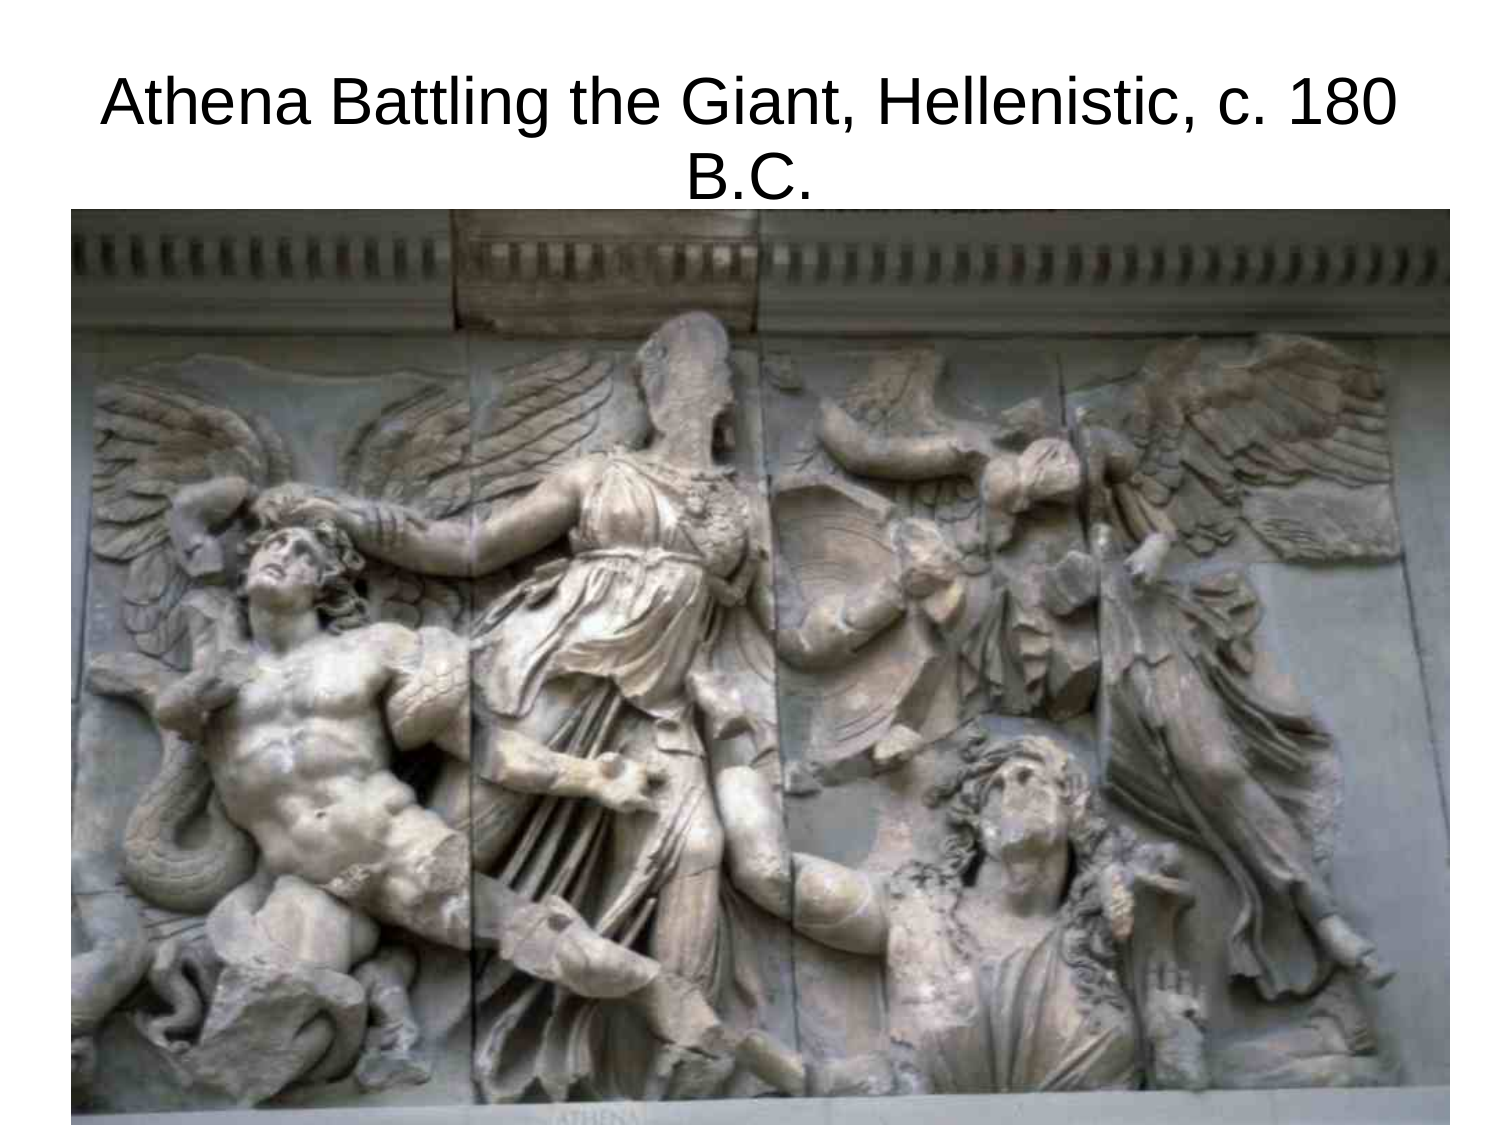

# Athena Battling the Giant, Hellenistic, c. 180 B.C.